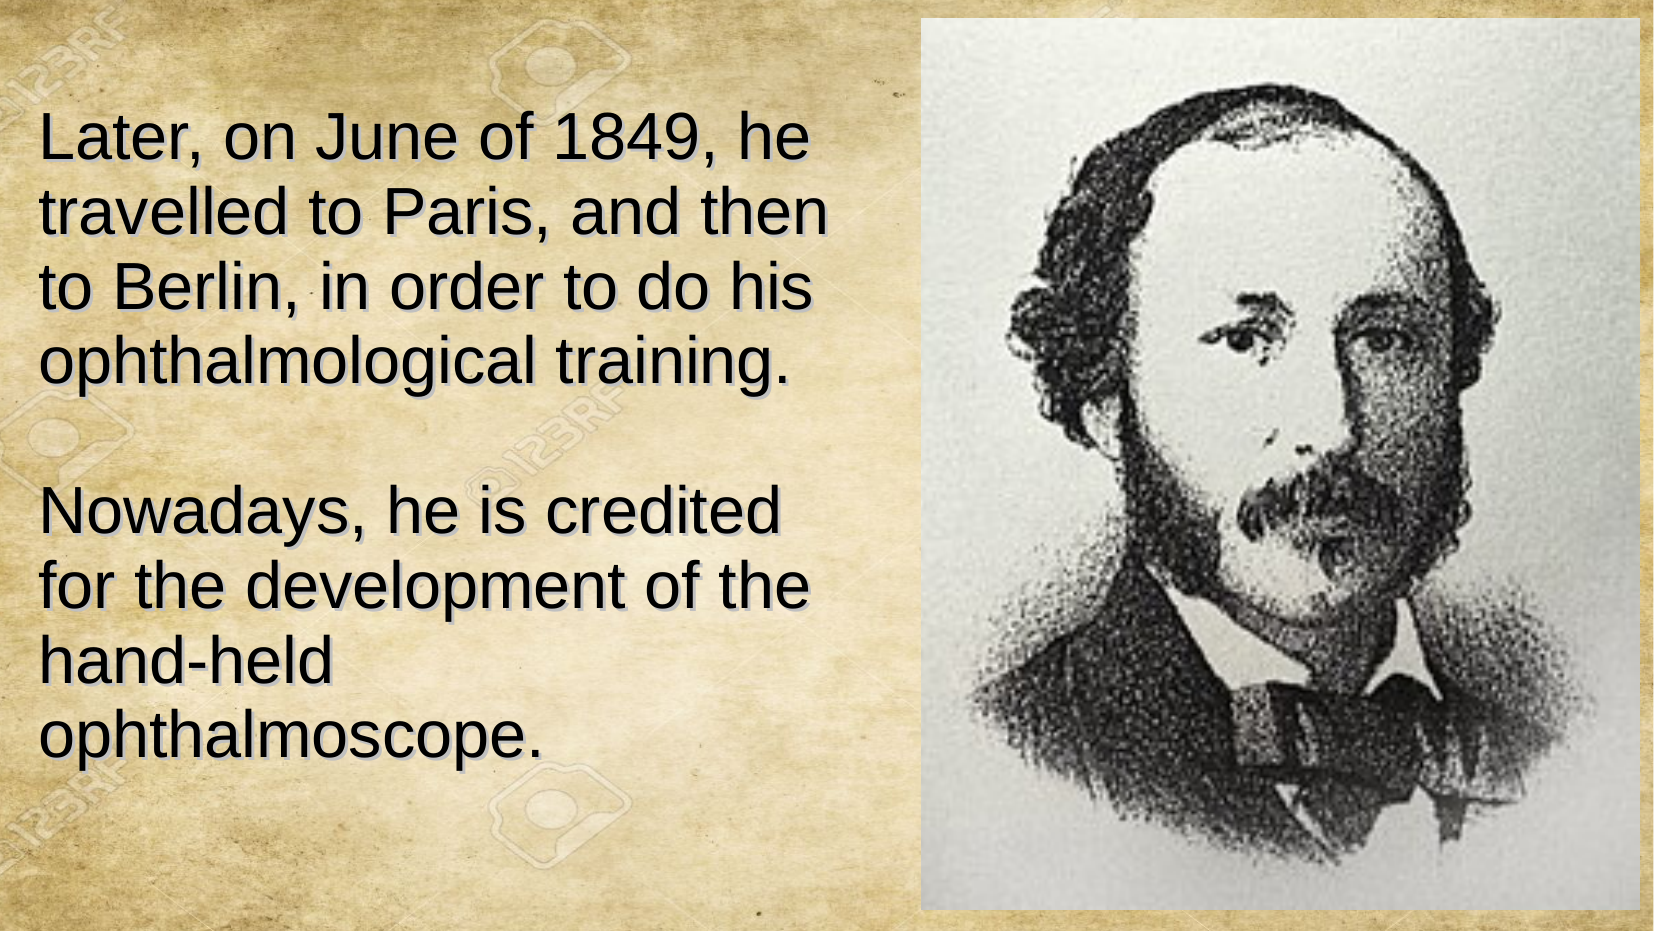

Later, on June of 1849, he travelled to Paris, and then to Berlin, in order to do his ophthalmological training.
Nowadays, he is credited for the development of the hand-held ophthalmoscope.